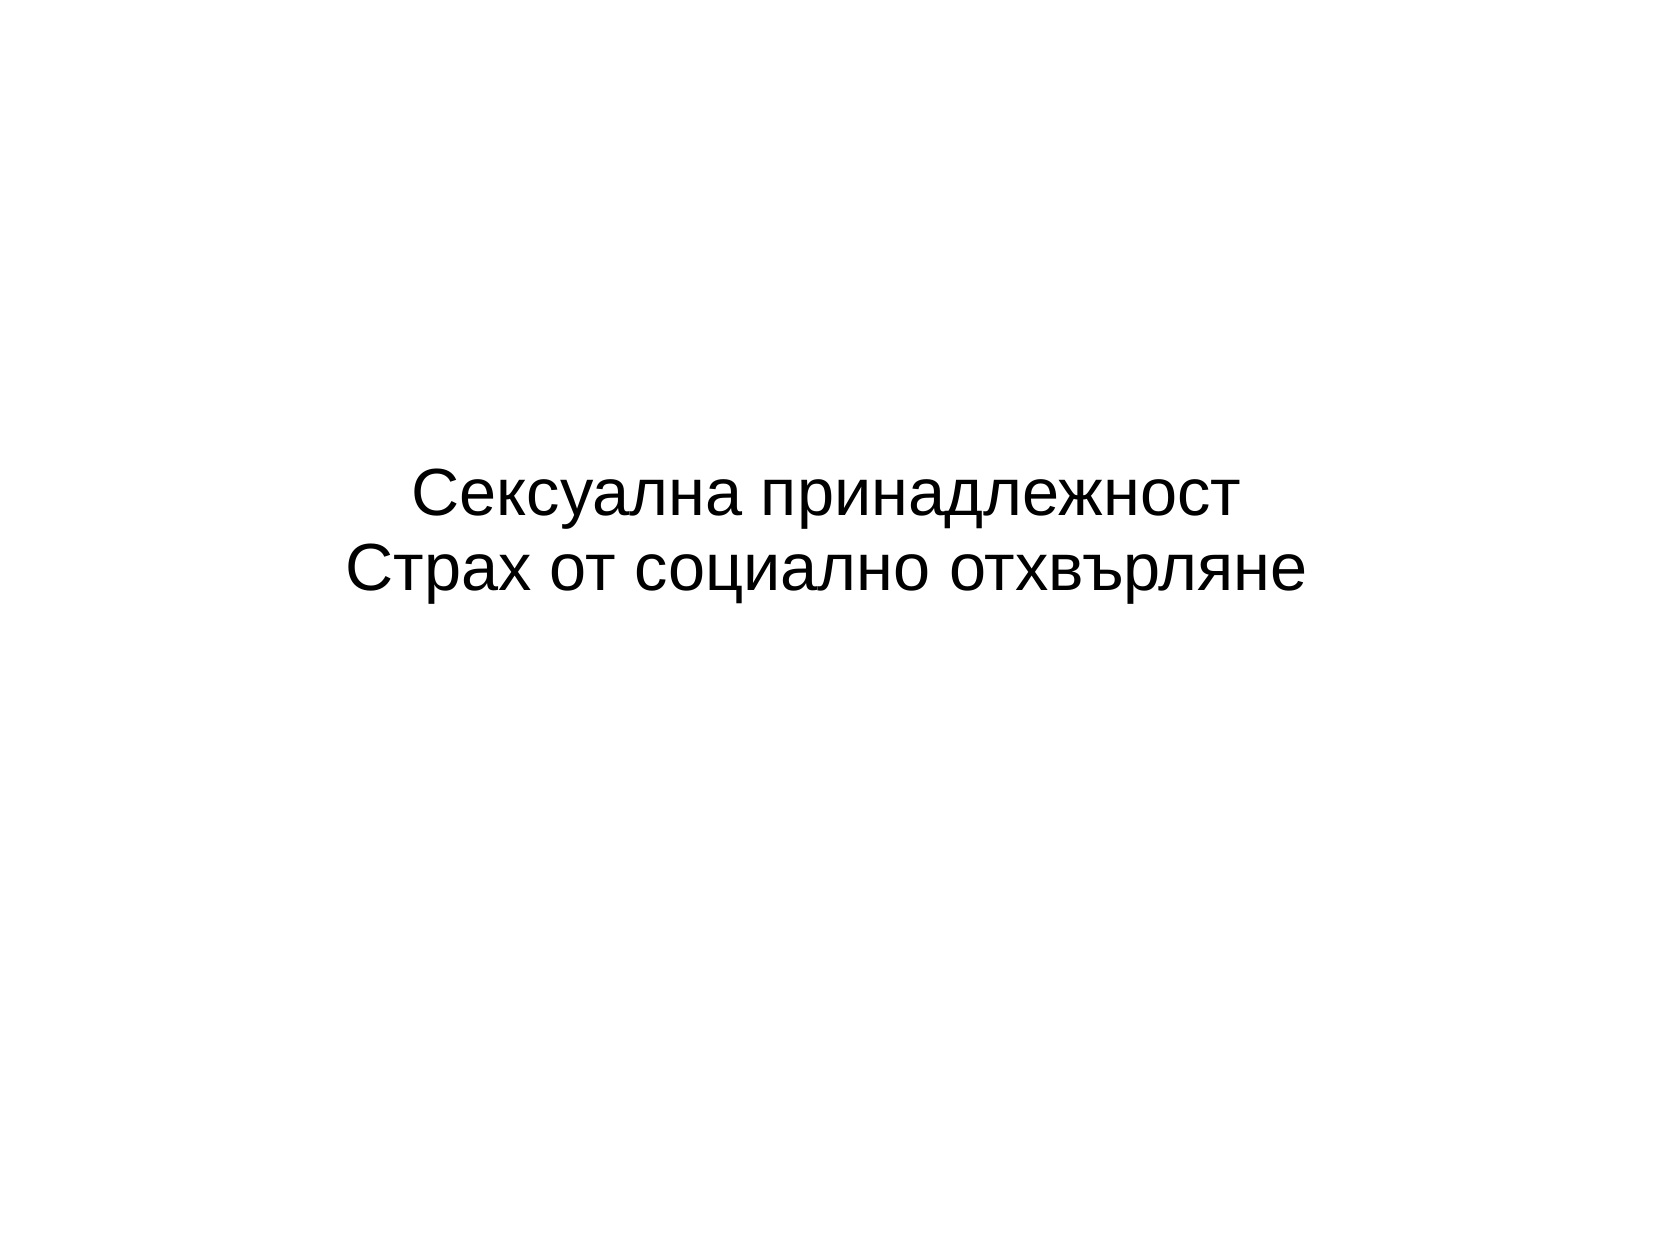

# Сексуална принадлежност
Страх от социално отхвърляне